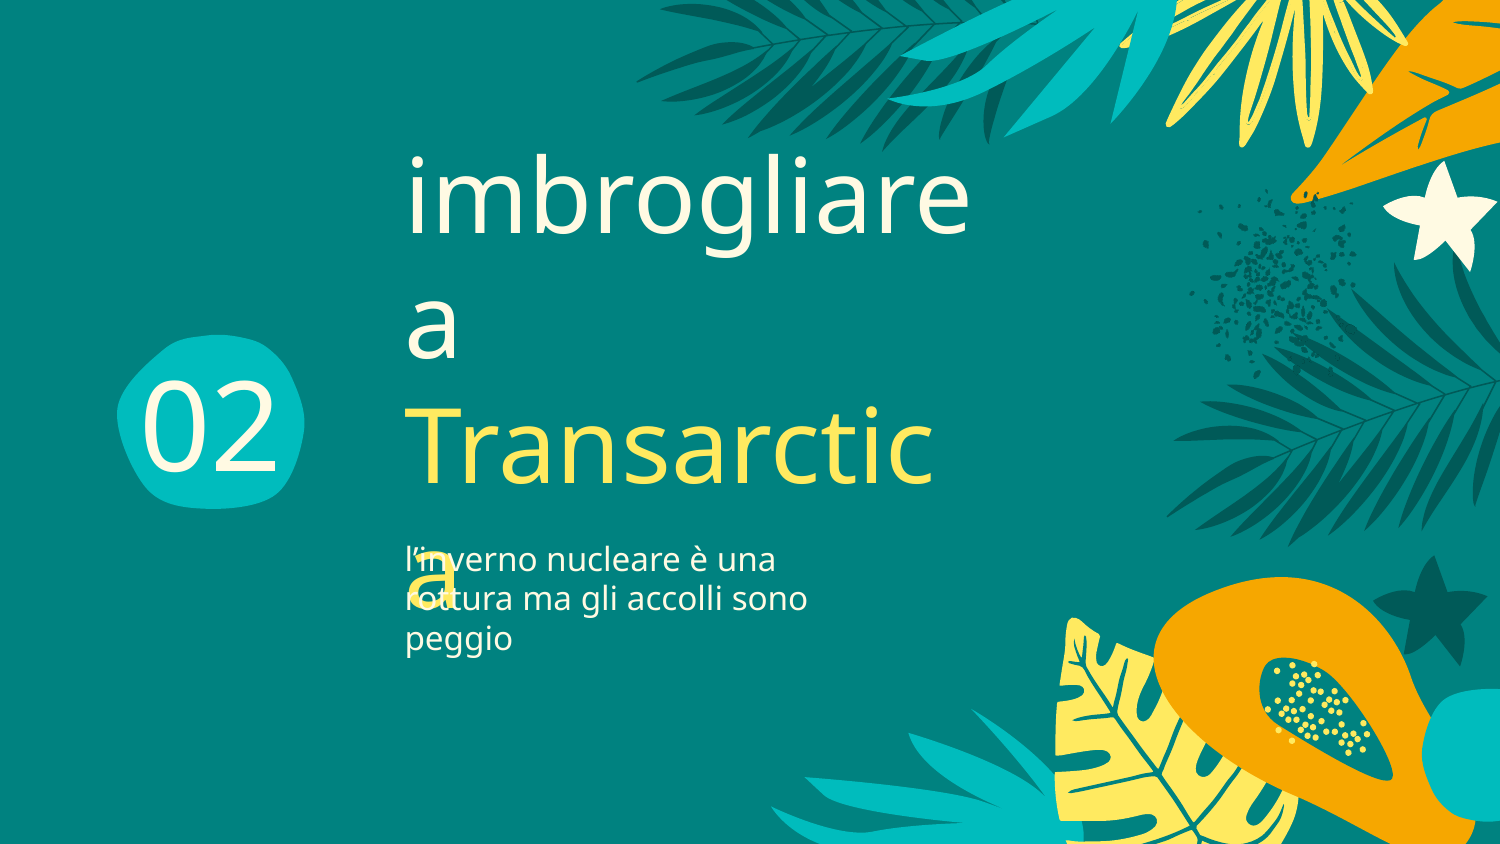

# imbrogliare a Transarctica
02
l’inverno nucleare è una rottura ma gli accolli sono peggio